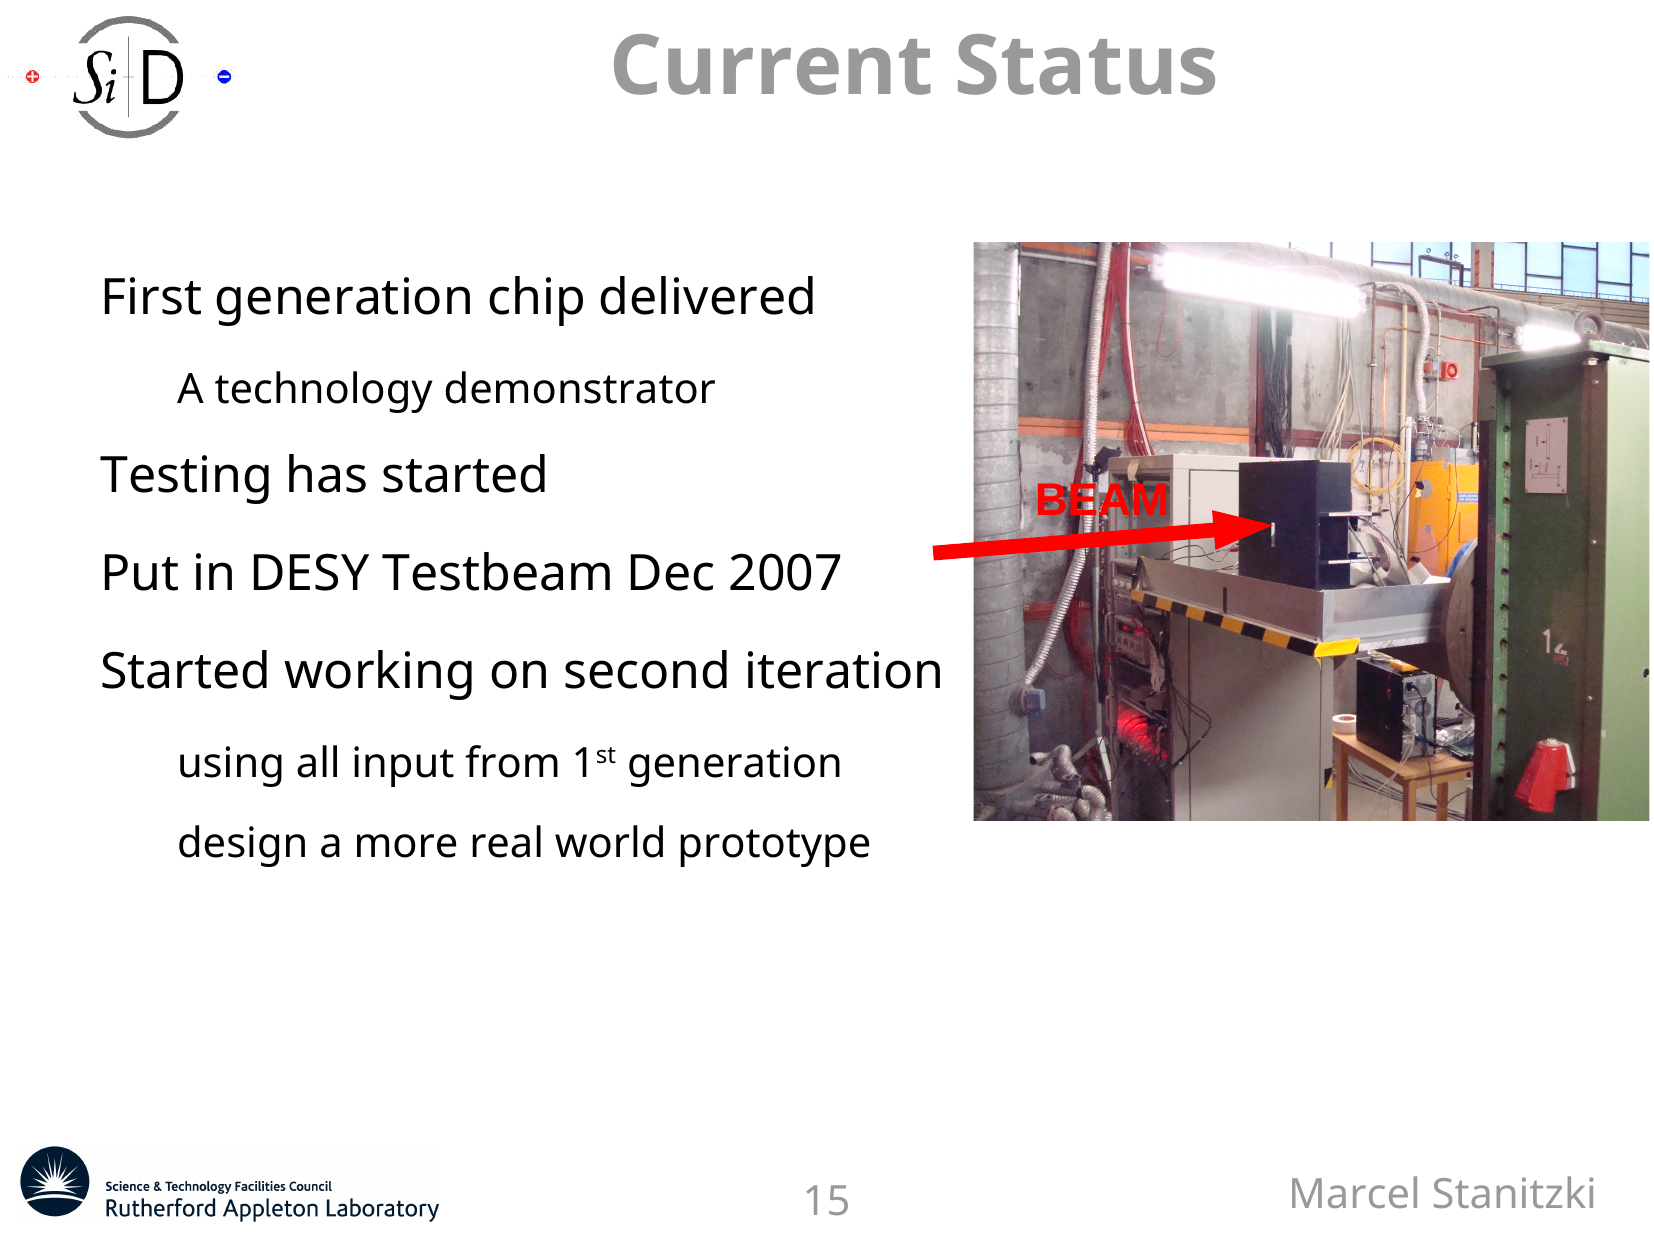

# Current Status
First generation chip delivered
A technology demonstrator
Testing has started
Put in DESY Testbeam Dec 2007
Started working on second iteration
using all input from 1st generation
design a more real world prototype
BEAM